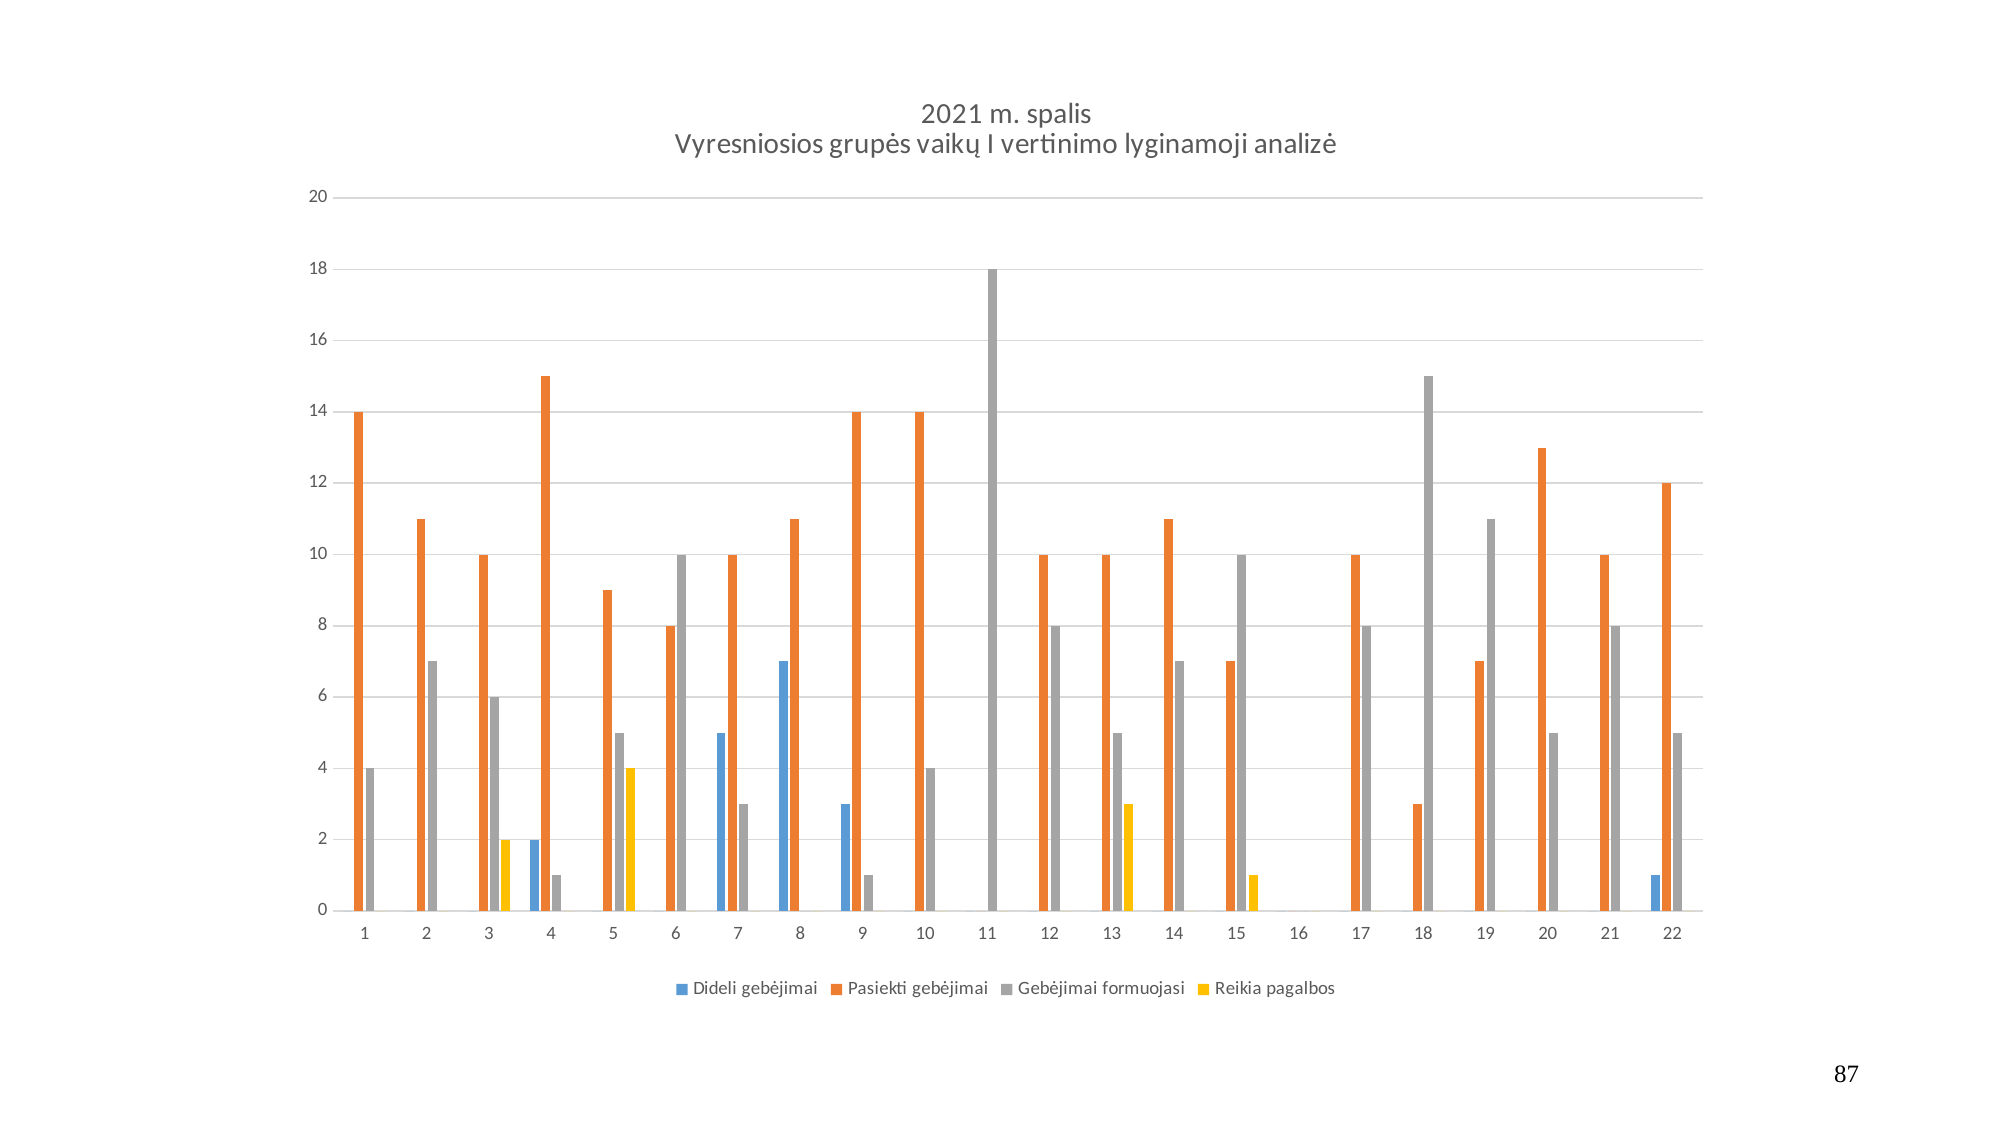

### Chart: 2021 m. spalis
Vyresniosios grupės vaikų I vertinimo lyginamoji analizė
| Category | Dideli gebėjimai | Pasiekti gebėjimai | Gebėjimai formuojasi | Reikia pagalbos |
|---|---|---|---|---|
| 1 | 0.0 | 14.0 | 4.0 | 0.0 |
| 2 | 0.0 | 11.0 | 7.0 | 0.0 |
| 3 | 0.0 | 10.0 | 6.0 | 2.0 |
| 4 | 2.0 | 15.0 | 1.0 | 0.0 |
| 5 | 0.0 | 9.0 | 5.0 | 4.0 |
| 6 | 0.0 | 8.0 | 10.0 | 0.0 |
| 7 | 5.0 | 10.0 | 3.0 | 0.0 |
| 8 | 7.0 | 11.0 | 0.0 | 0.0 |
| 9 | 3.0 | 14.0 | 1.0 | 0.0 |
| 10 | 0.0 | 14.0 | 4.0 | 0.0 |
| 11 | 0.0 | 0.0 | 18.0 | 0.0 |
| 12 | 0.0 | 10.0 | 8.0 | 0.0 |
| 13 | 0.0 | 10.0 | 5.0 | 3.0 |
| 14 | 0.0 | 11.0 | 7.0 | 0.0 |
| 15 | 0.0 | 7.0 | 10.0 | 1.0 |
| 16 | 0.0 | 0.0 | 0.0 | 0.0 |
| 17 | 0.0 | 10.0 | 8.0 | 0.0 |
| 18 | 0.0 | 3.0 | 15.0 | 0.0 |
| 19 | 0.0 | 7.0 | 11.0 | 0.0 |
| 20 | 0.0 | 13.0 | 5.0 | 0.0 |
| 21 | 0.0 | 10.0 | 8.0 | 0.0 |